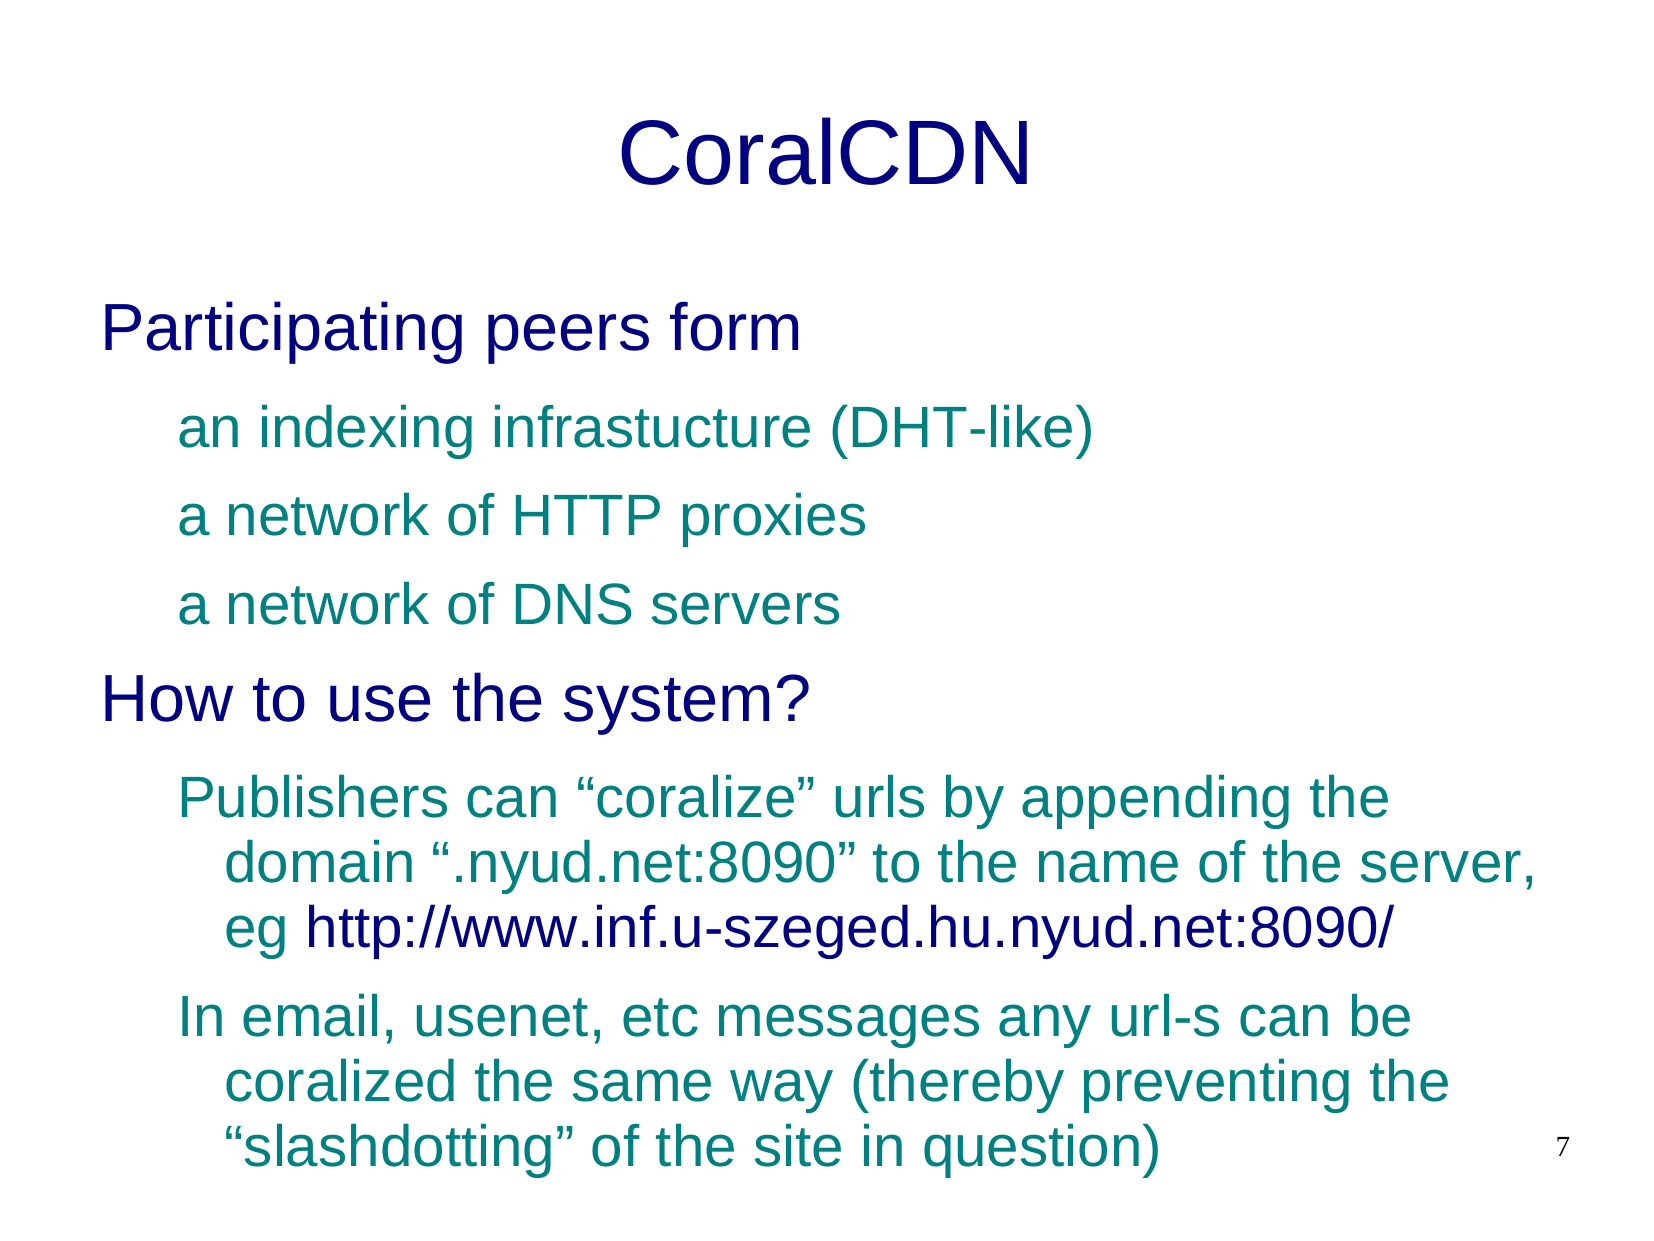

# CoralCDN
Participating peers form
an indexing infrastucture (DHT-like)
a network of HTTP proxies
a network of DNS servers
How to use the system?
Publishers can “coralize” urls by appending the domain “.nyud.net:8090” to the name of the server, eg http://www.inf.u-szeged.hu.nyud.net:8090/
In email, usenet, etc messages any url-s can be coralized the same way (thereby preventing the “slashdotting” of the site in question)
7